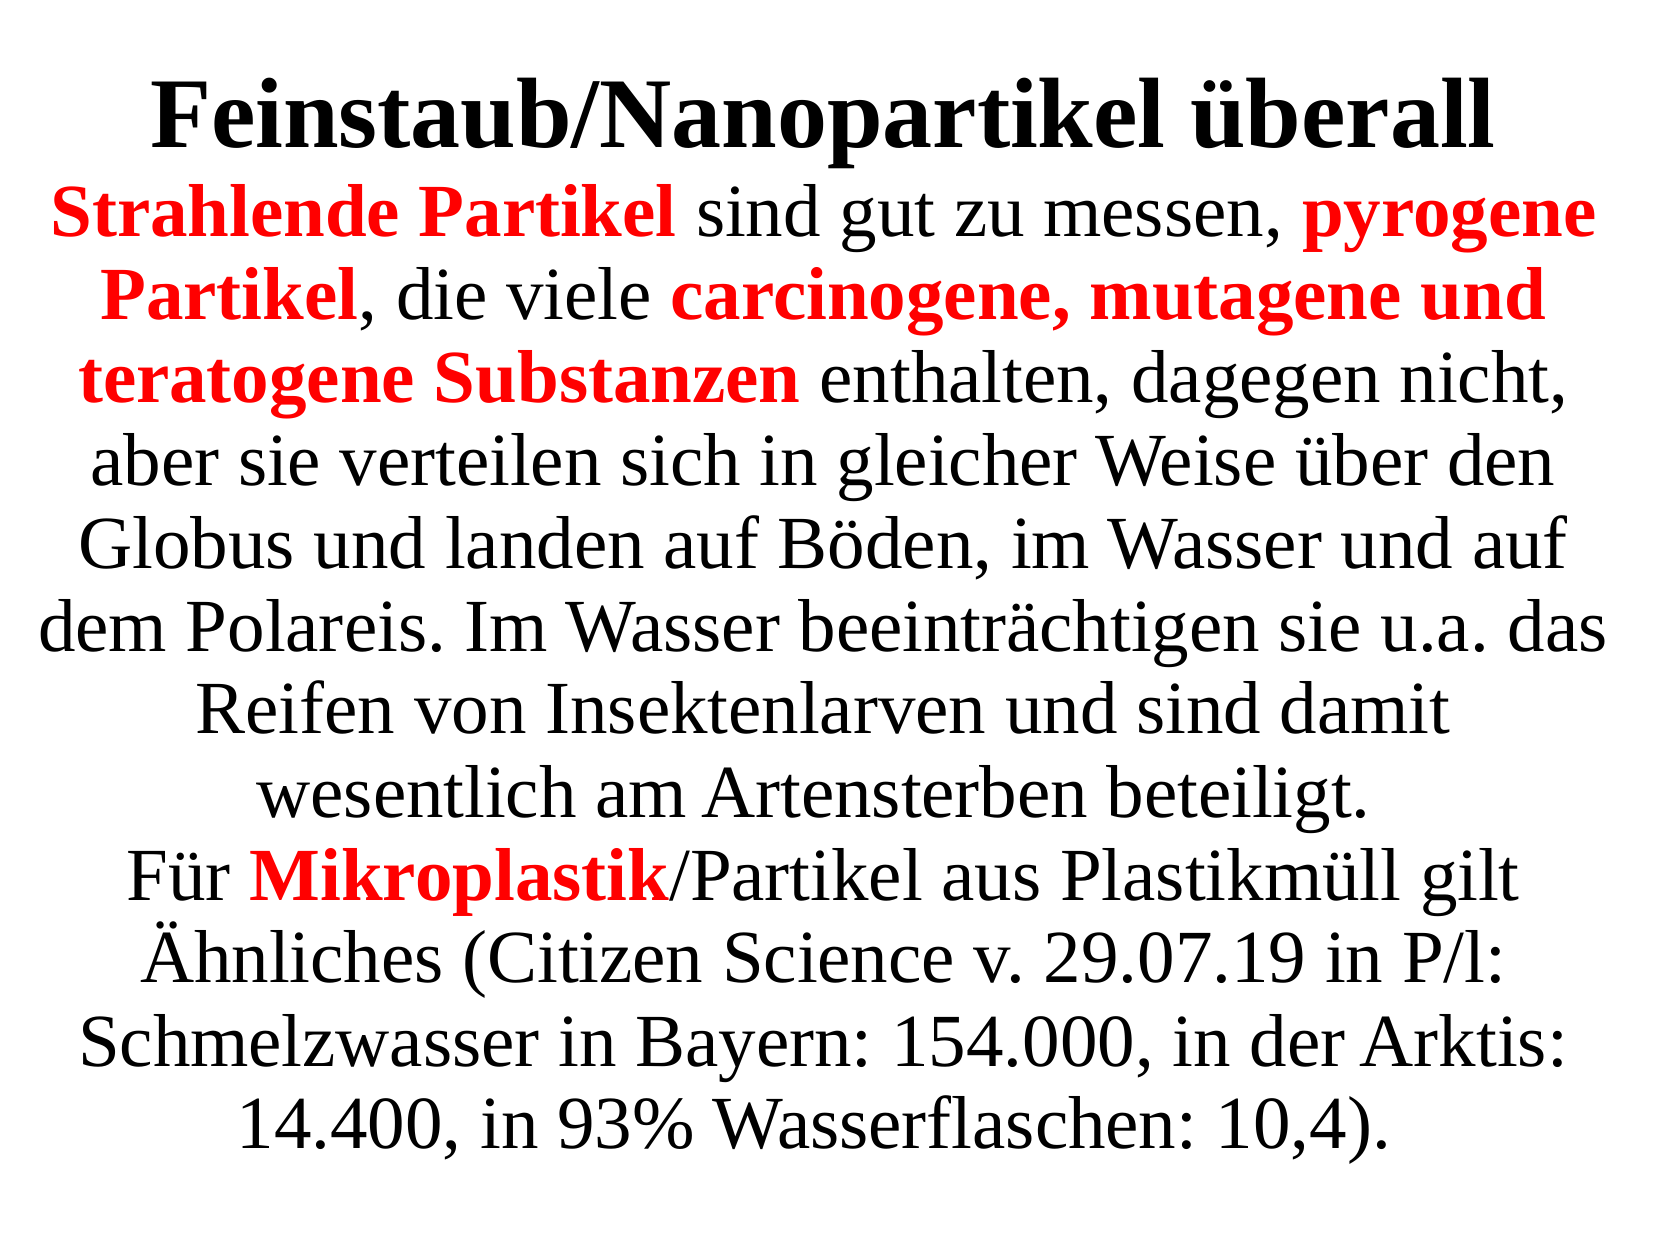

Feinstaub/Nanopartikel überall
Strahlende Partikel sind gut zu messen, pyrogene Partikel, die viele carcinogene, mutagene und teratogene Substanzen enthalten, dagegen nicht, aber sie verteilen sich in gleicher Weise über den Globus und landen auf Böden, im Wasser und auf dem Polareis. Im Wasser beeinträchtigen sie u.a. das Reifen von Insektenlarven und sind damit wesentlich am Artensterben beteiligt.
Für Mikroplastik/Partikel aus Plastikmüll gilt Ähnliches (Citizen Science v. 29.07.19 in P/l: Schmelzwasser in Bayern: 154.000, in der Arktis: 14.400, in 93% Wasserflaschen: 10,4).